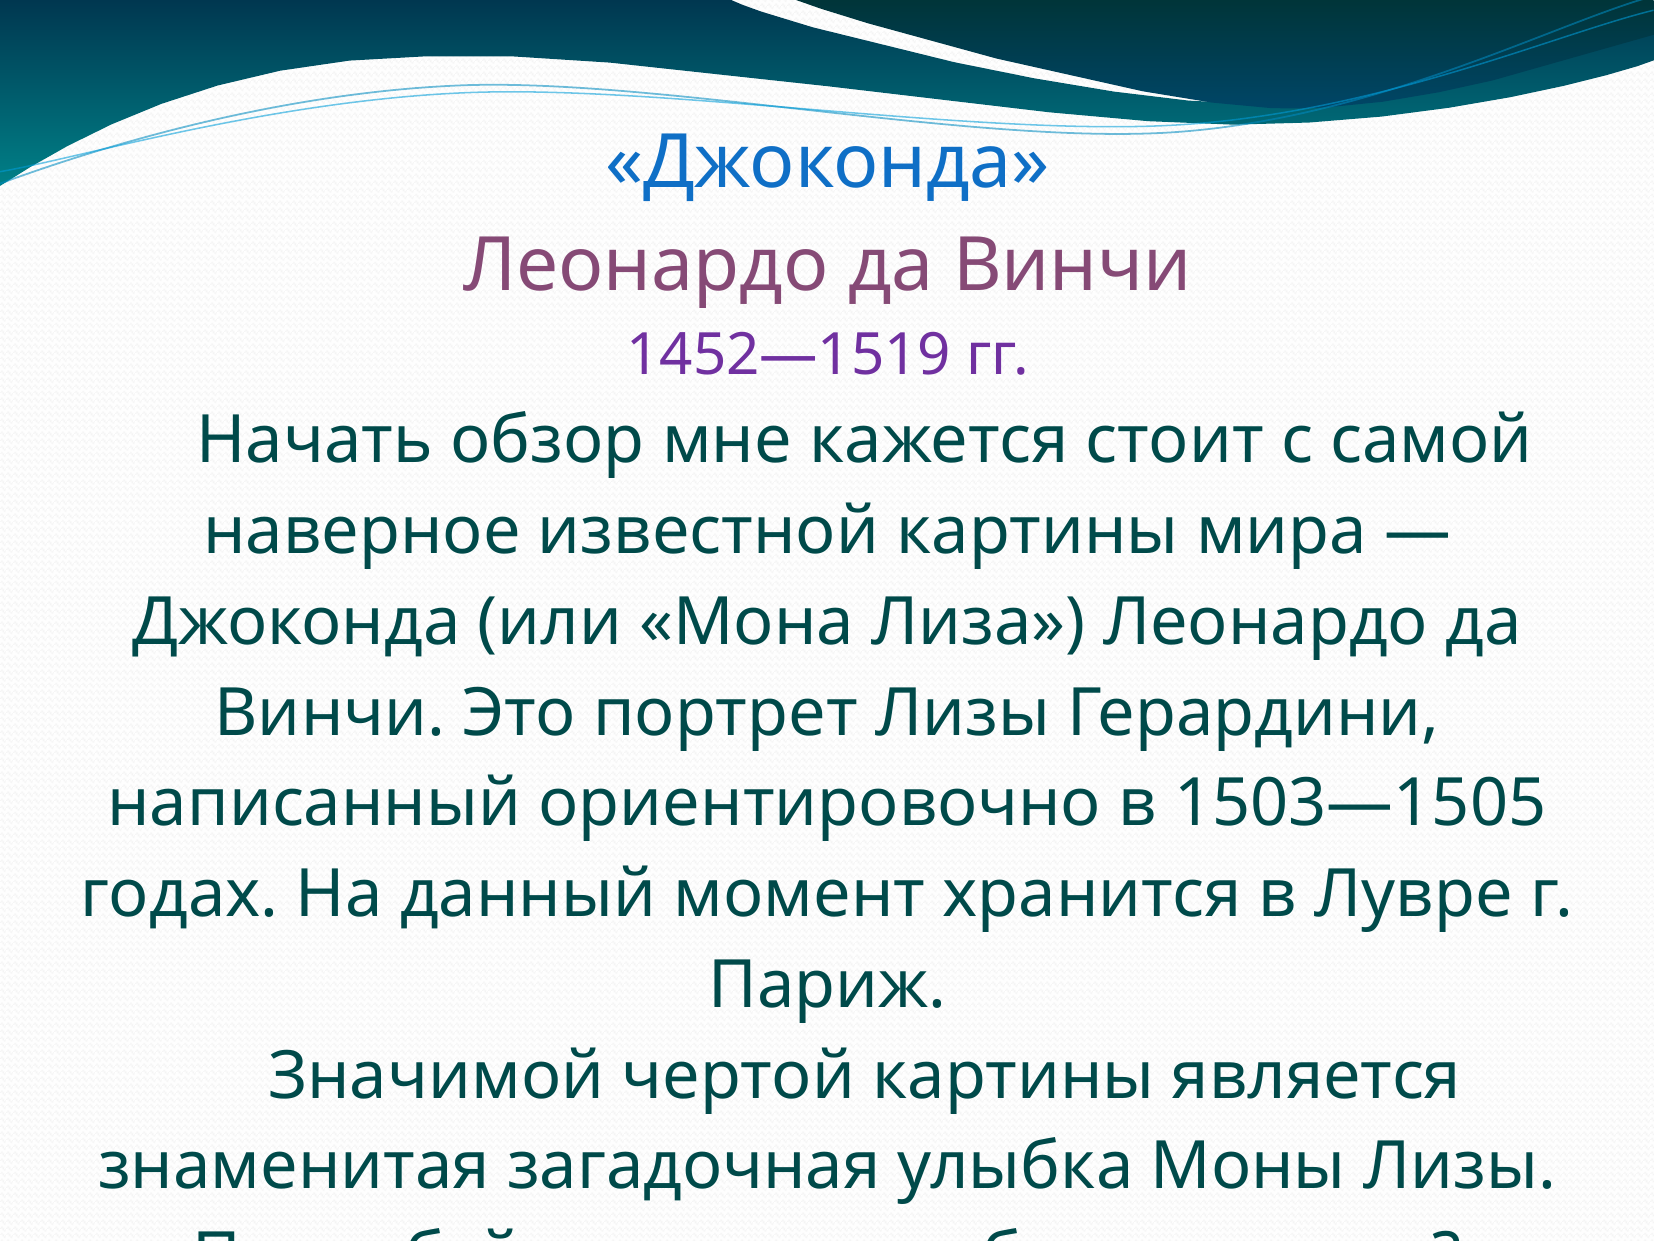

«Джоконда»
Леонардо да Винчи
1452—1519 гг.
	Начать обзор мне кажется стоит с самой наверное известной картины мира — Джоконда (или «Мона Лиза») Леонардо да Винчи. Это портрет Лизы Герардини, написанный ориентировочно в 1503—1505 годах. На данный момент хранится в Лувре г. Париж.
	Значимой чертой картины является знаменитая загадочная улыбка Моны Лизы. Попробуйте понять улыбается ли она?